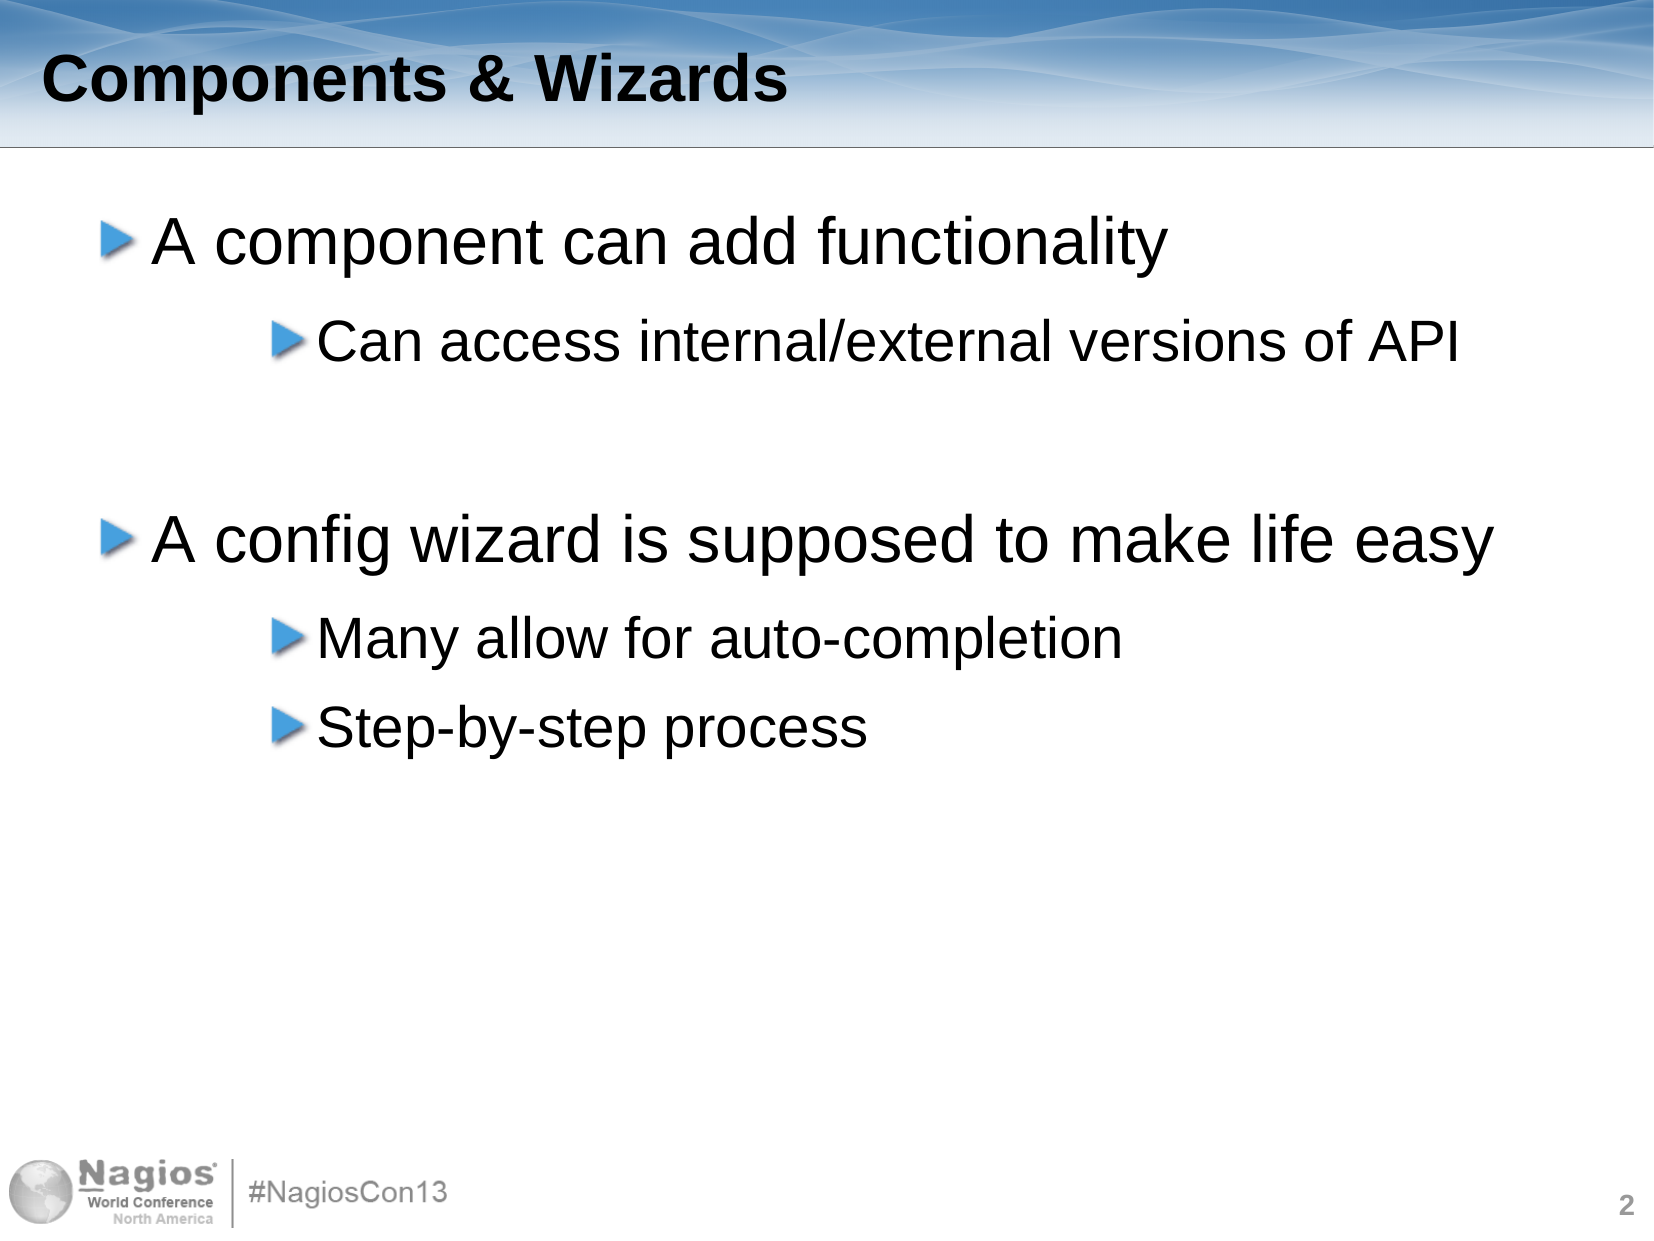

# Components & Wizards
A component can add functionality
Can access internal/external versions of API
A config wizard is supposed to make life easy
Many allow for auto-completion
Step-by-step process
2